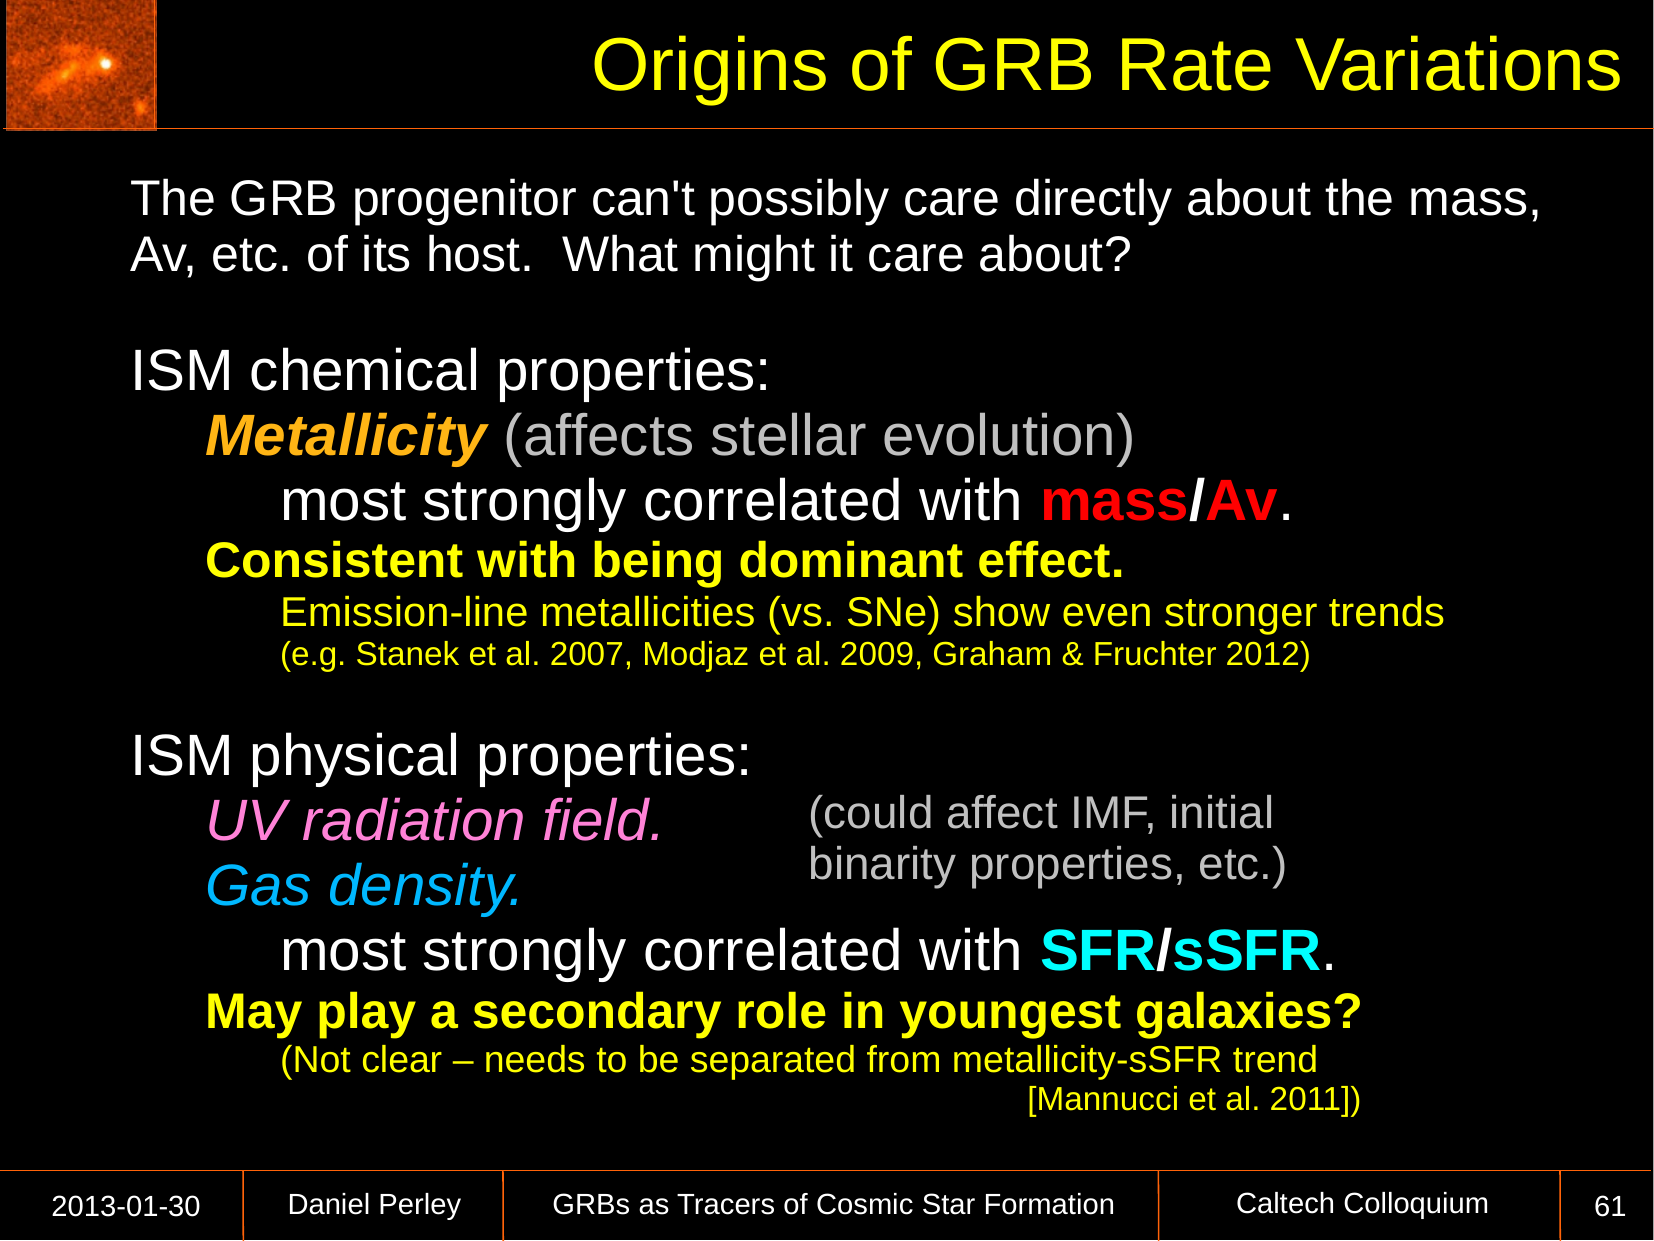

# Origins of GRB Rate Variations
The GRB progenitor can't possibly care directly about the mass, Av, etc. of its host. What might it care about?
ISM chemical properties:
	Metallicity (affects stellar evolution)
		most strongly correlated with mass/Av.
	Consistent with being dominant effect.
		Emission-line metallicities (vs. SNe) show even stronger trends
		(e.g. Stanek et al. 2007, Modjaz et al. 2009, Graham & Fruchter 2012)
ISM physical properties:
	UV radiation field.
	Gas density.
		most strongly correlated with SFR/sSFR.
	May play a secondary role in youngest galaxies?
		(Not clear – needs to be separated from metallicity-sSFR trend
		 [Mannucci et al. 2011])
(could affect IMF, initial binarity properties, etc.)
2013-01-30
61